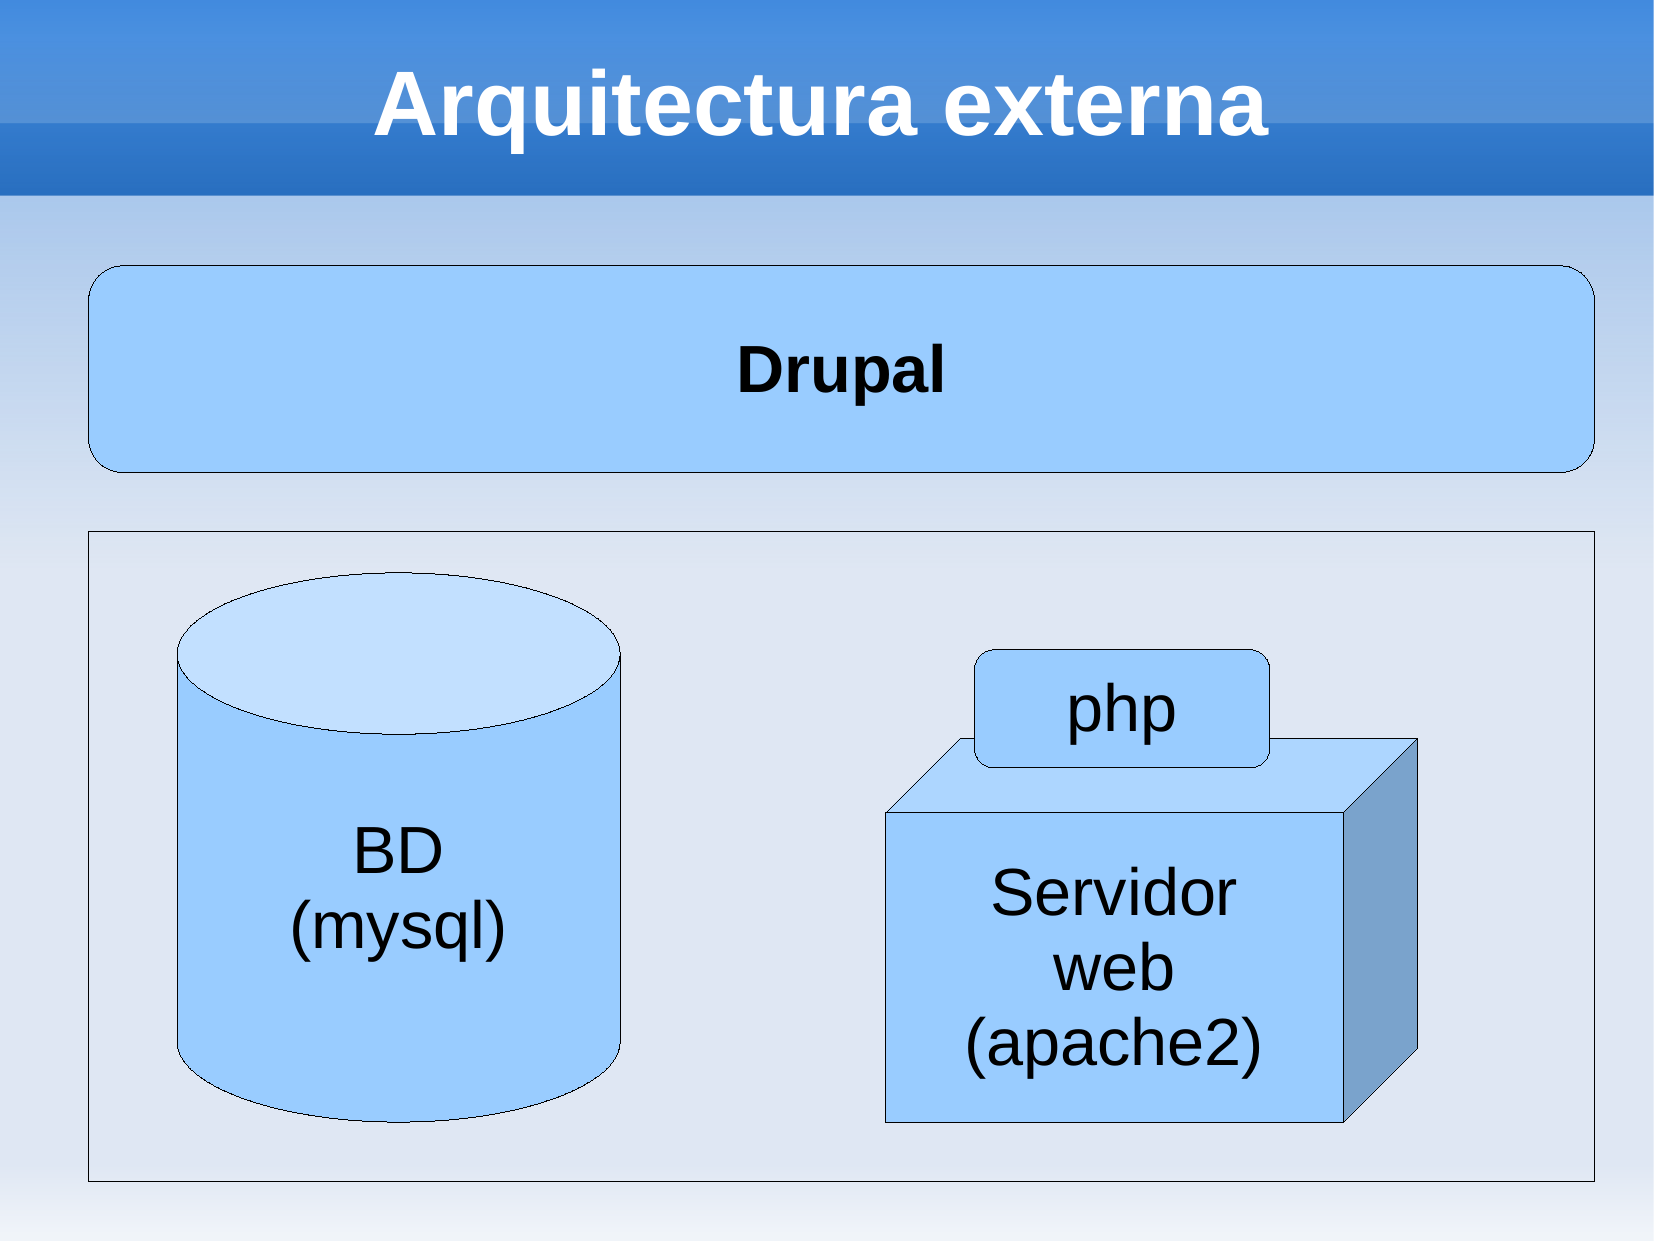

# Arquitectura externa
Drupal
BD
(mysql)
php
Servidor
web
(apache2)